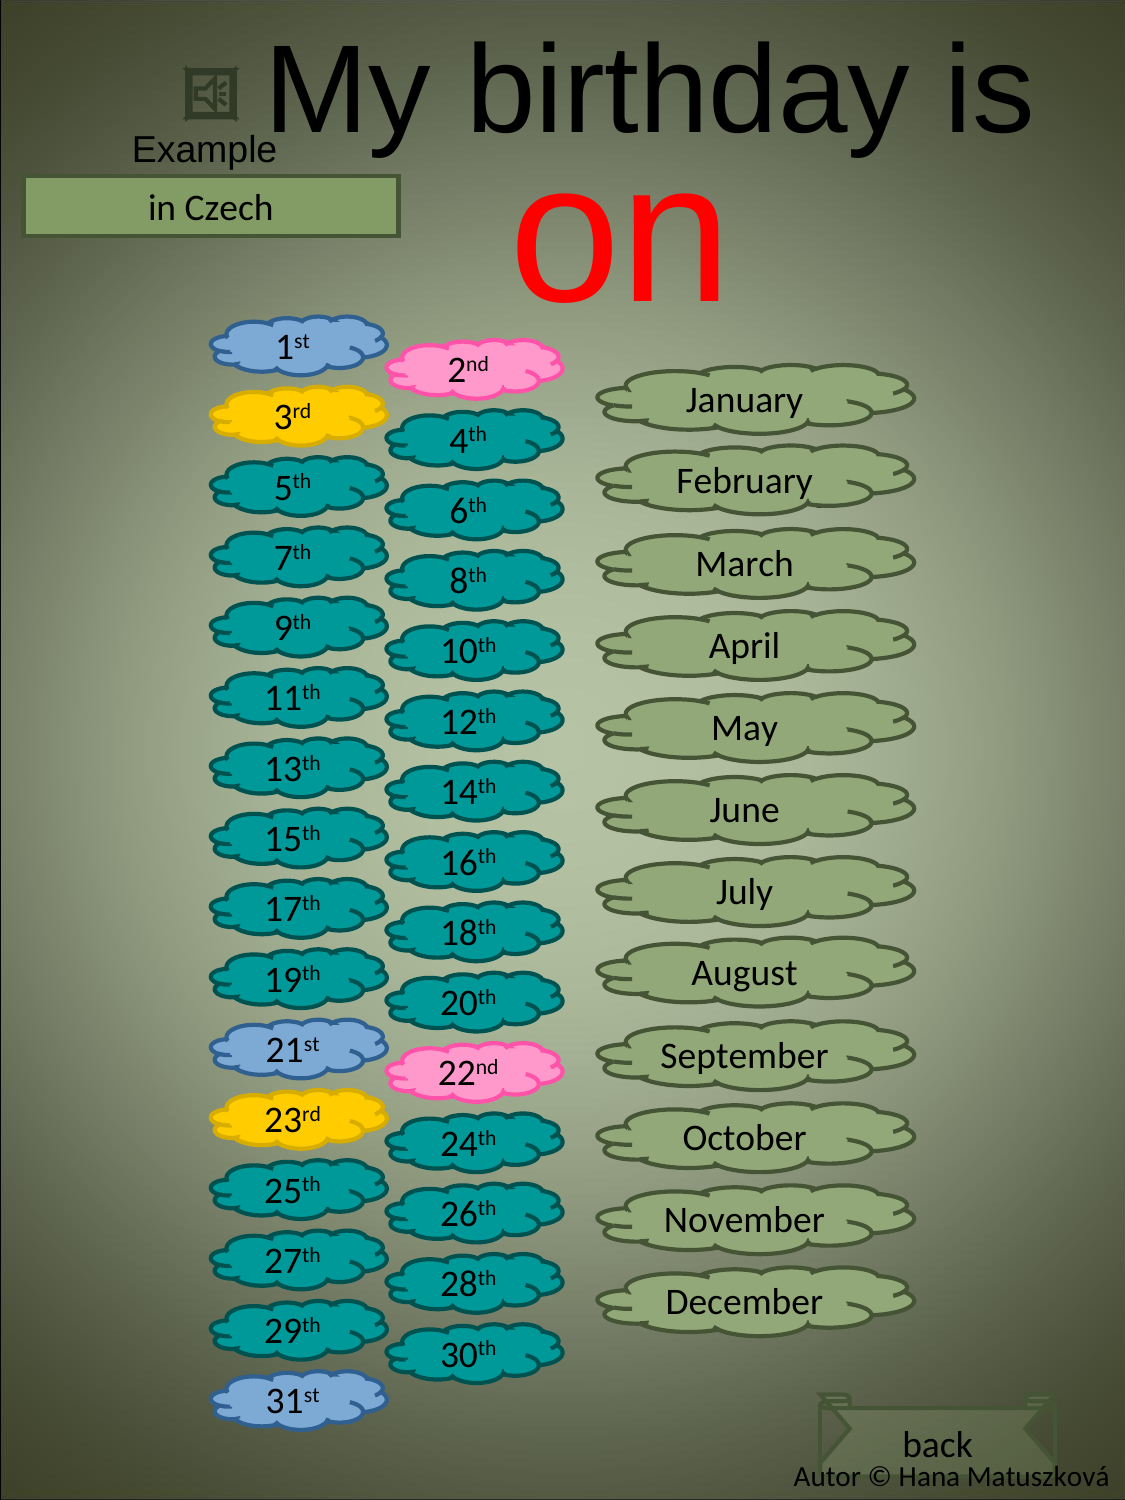

My birthday is
on
Example
Mám narozeniny 2. května.
in Czech
1st
1st
2nd
2nd
January
January
3rd
3rd
4th
4th
February
5th
February
5th
6th
6th
7th
7th
March
March
8th
8th
9th
9th
April
10th
April
10th
11th
11th
12th
12th
May
May
13th
13th
14th
14th
June
June
15th
15th
16th
16th
July
July
17th
17th
18th
18th
August
19th
August
19th
20th
20th
21st
21st
September
September
22nd
22nd
23rd
23rd
October
24th
October
24th
25th
25th
26th
26th
November
November
27th
27th
28th
28th
December
December
29th
29th
30th
30th
31st
31st
back
Autor © Hana Matuszková